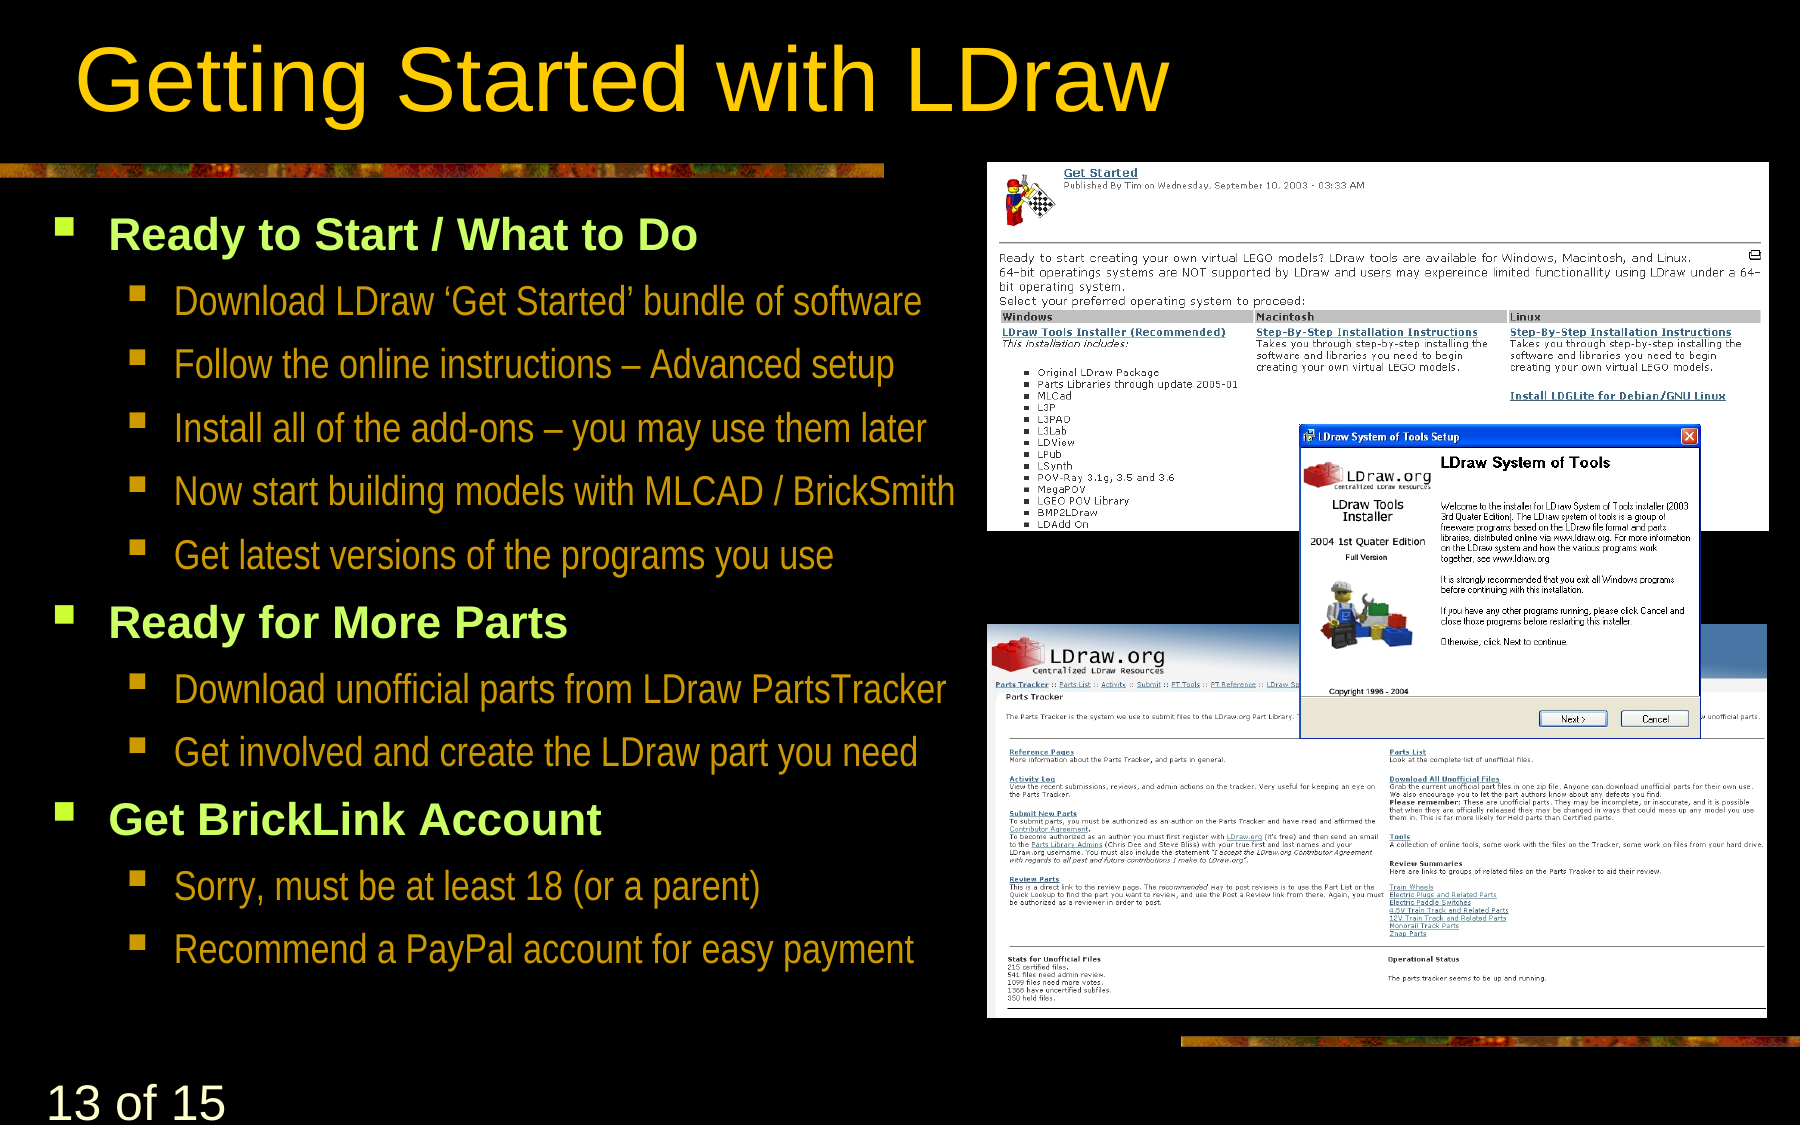

# Getting Started with LDraw
Ready to Start / What to Do
Download LDraw ‘Get Started’ bundle of software
Follow the online instructions – Advanced setup
Install all of the add-ons – you may use them later
Now start building models with MLCAD / BrickSmith
Get latest versions of the programs you use
Ready for More Parts
Download unofficial parts from LDraw PartsTracker
Get involved and create the LDraw part you need
Get BrickLink Account
Sorry, must be at least 18 (or a parent)
Recommend a PayPal account for easy payment